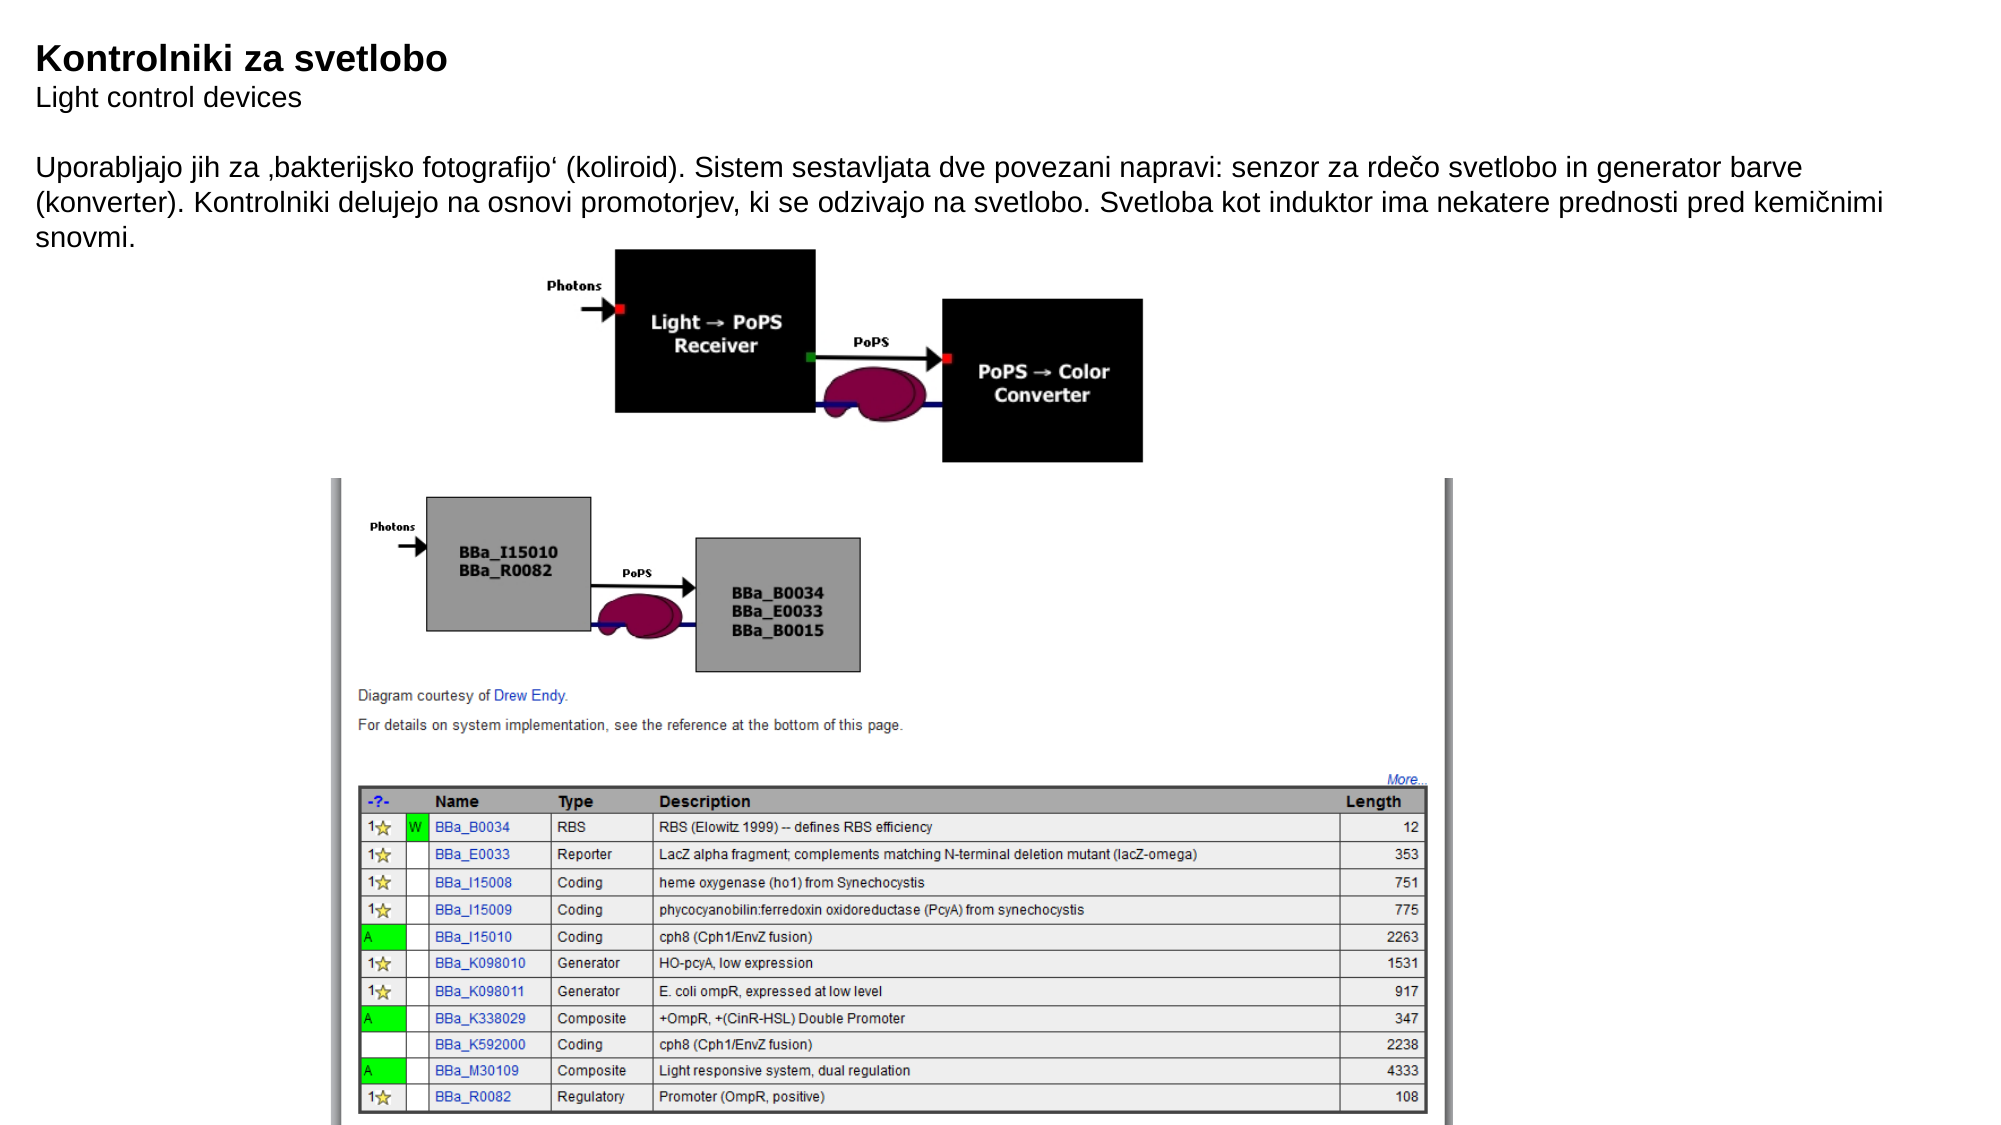

Kontrolniki za svetlobo
Light control devices
Uporabljajo jih za ‚bakterijsko fotografijo‘ (koliroid). Sistem sestavljata dve povezani napravi: senzor za rdečo svetlobo in generator barve (konverter). Kontrolniki delujejo na osnovi promotorjev, ki se odzivajo na svetlobo. Svetloba kot induktor ima nekatere prednosti pred kemičnimi snovmi.